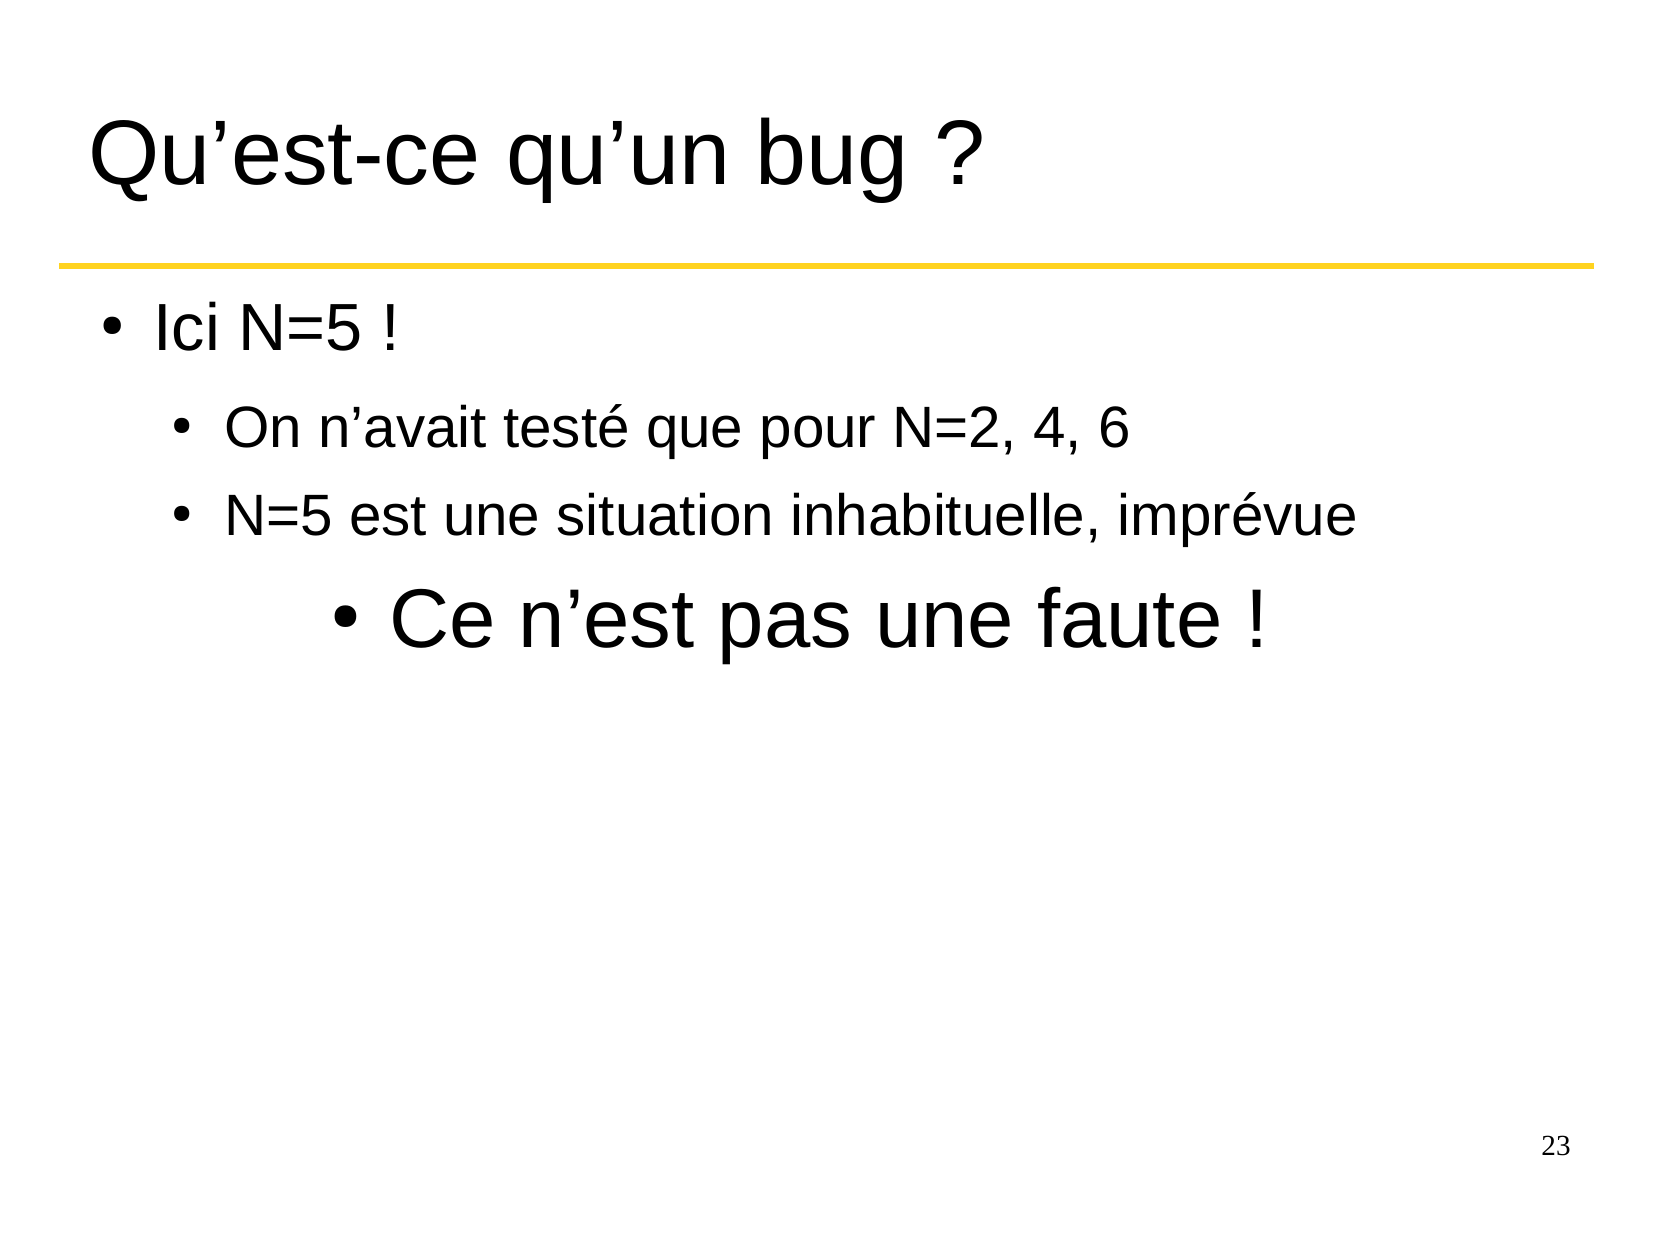

# Qu’est-ce qu’un bug ?
Ici N=5 !
On n’avait testé que pour N=2, 4, 6
N=5 est une situation inhabituelle, imprévue
 Ce n’est pas une faute !
23